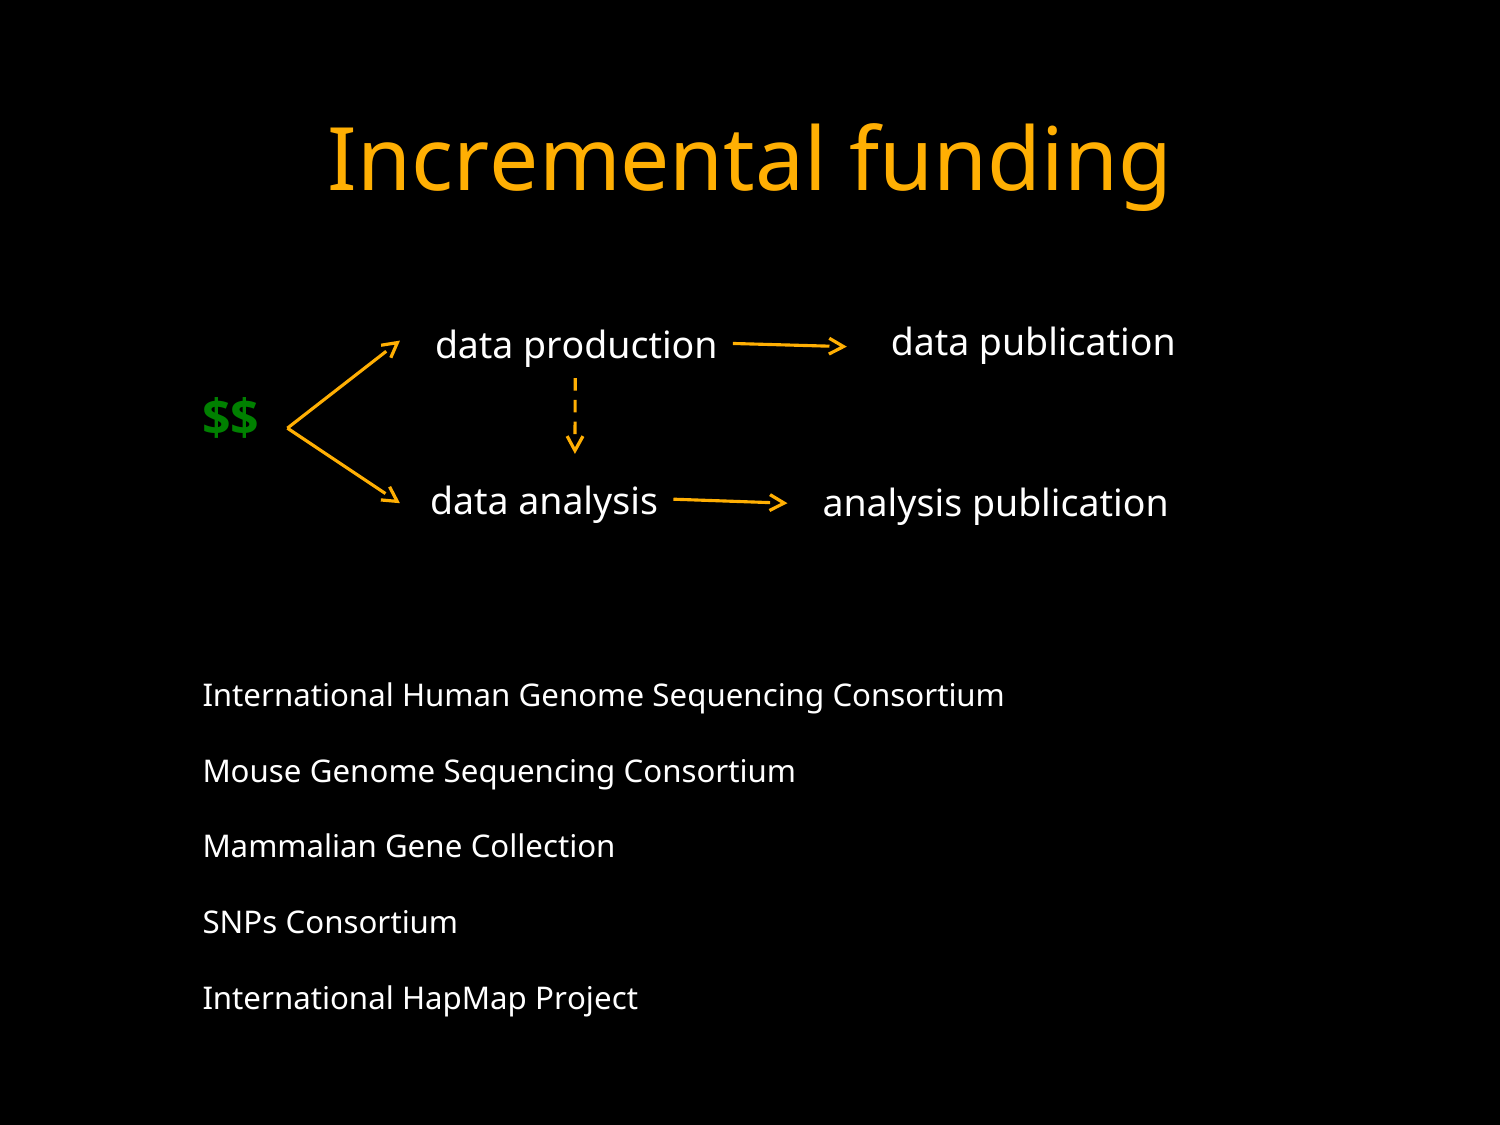

# Incremental funding
data publication
data production
$$
data analysis
analysis publication
International Human Genome Sequencing Consortium
Mouse Genome Sequencing Consortium
Mammalian Gene Collection
SNPs Consortium
International HapMap Project